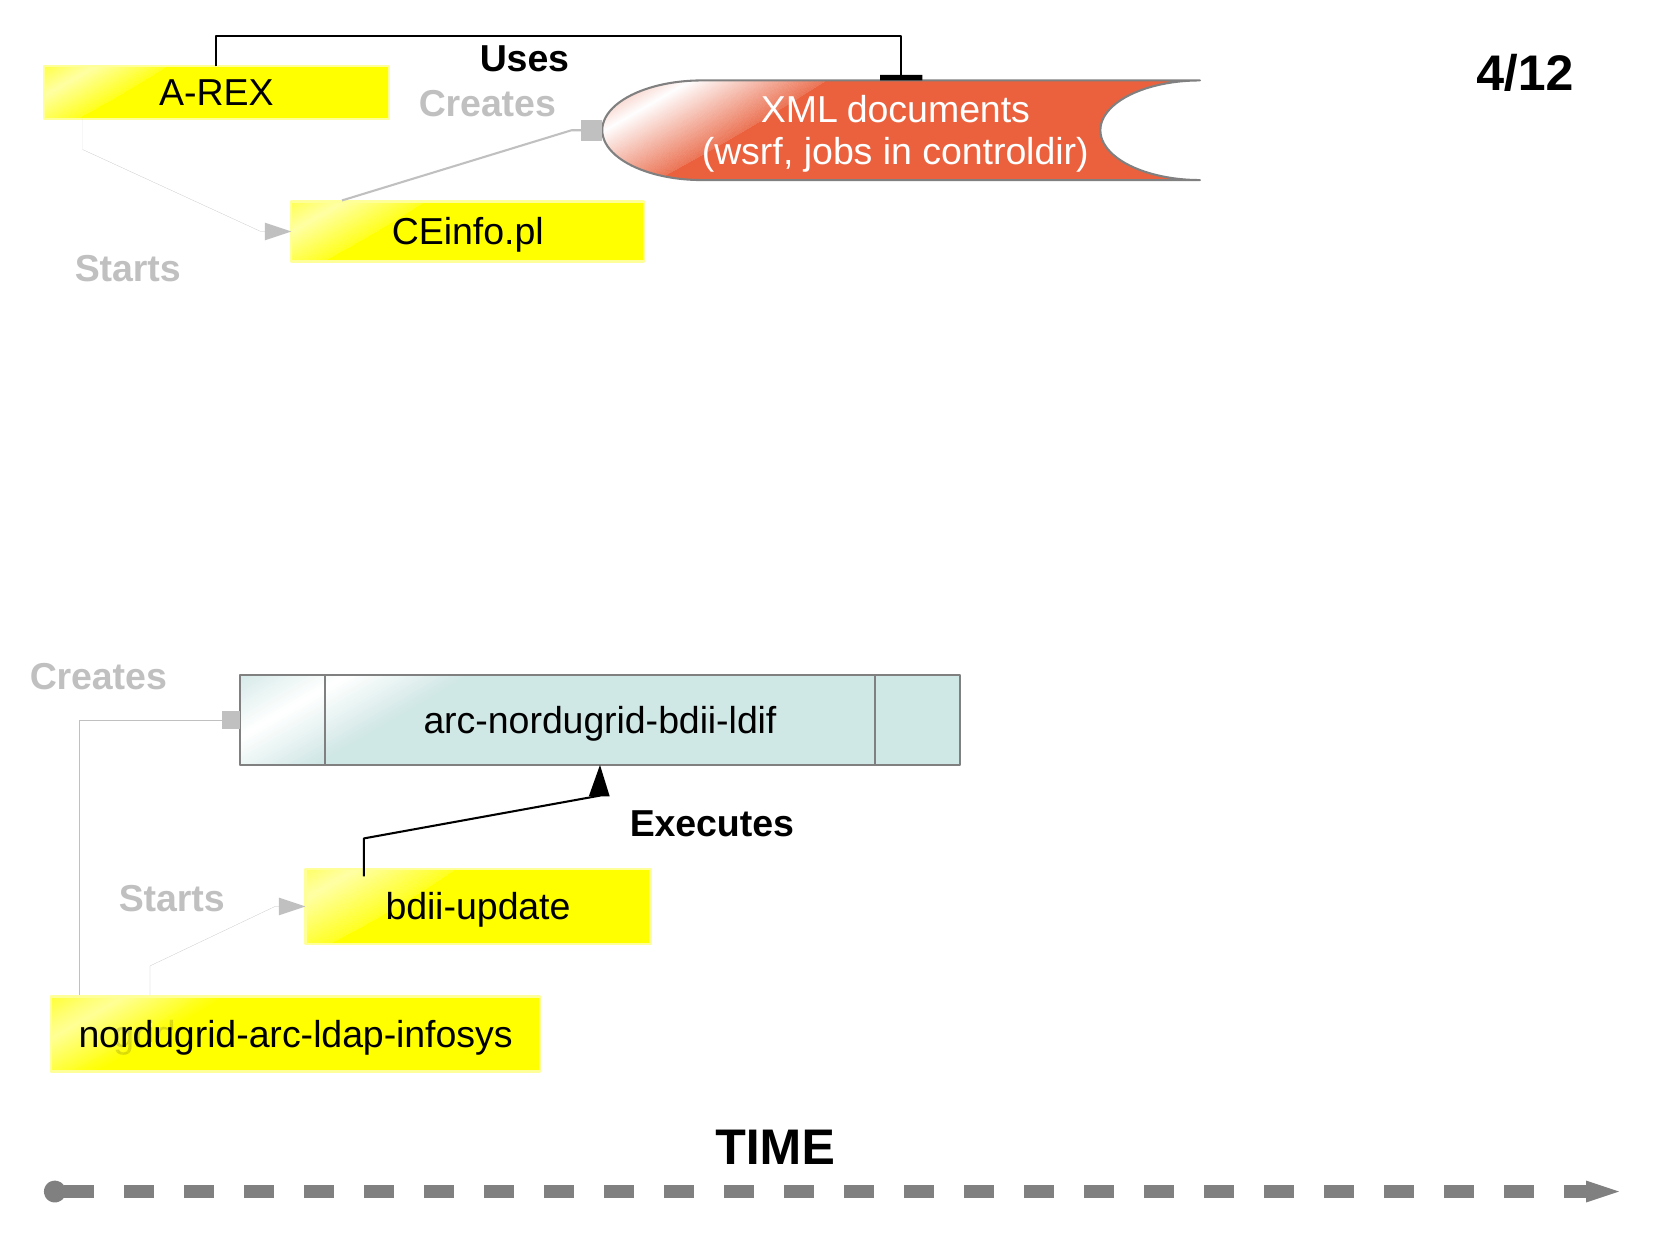

Uses
4
A-REX
Creates
XML documents
(wsrf, jobs in controldir)
CEinfo.pl
Starts
Creates
arc-nordugrid-bdii-ldif
Executes
bdii-update
Starts
grid-infosys
nordugrid-arc-ldap-infosys